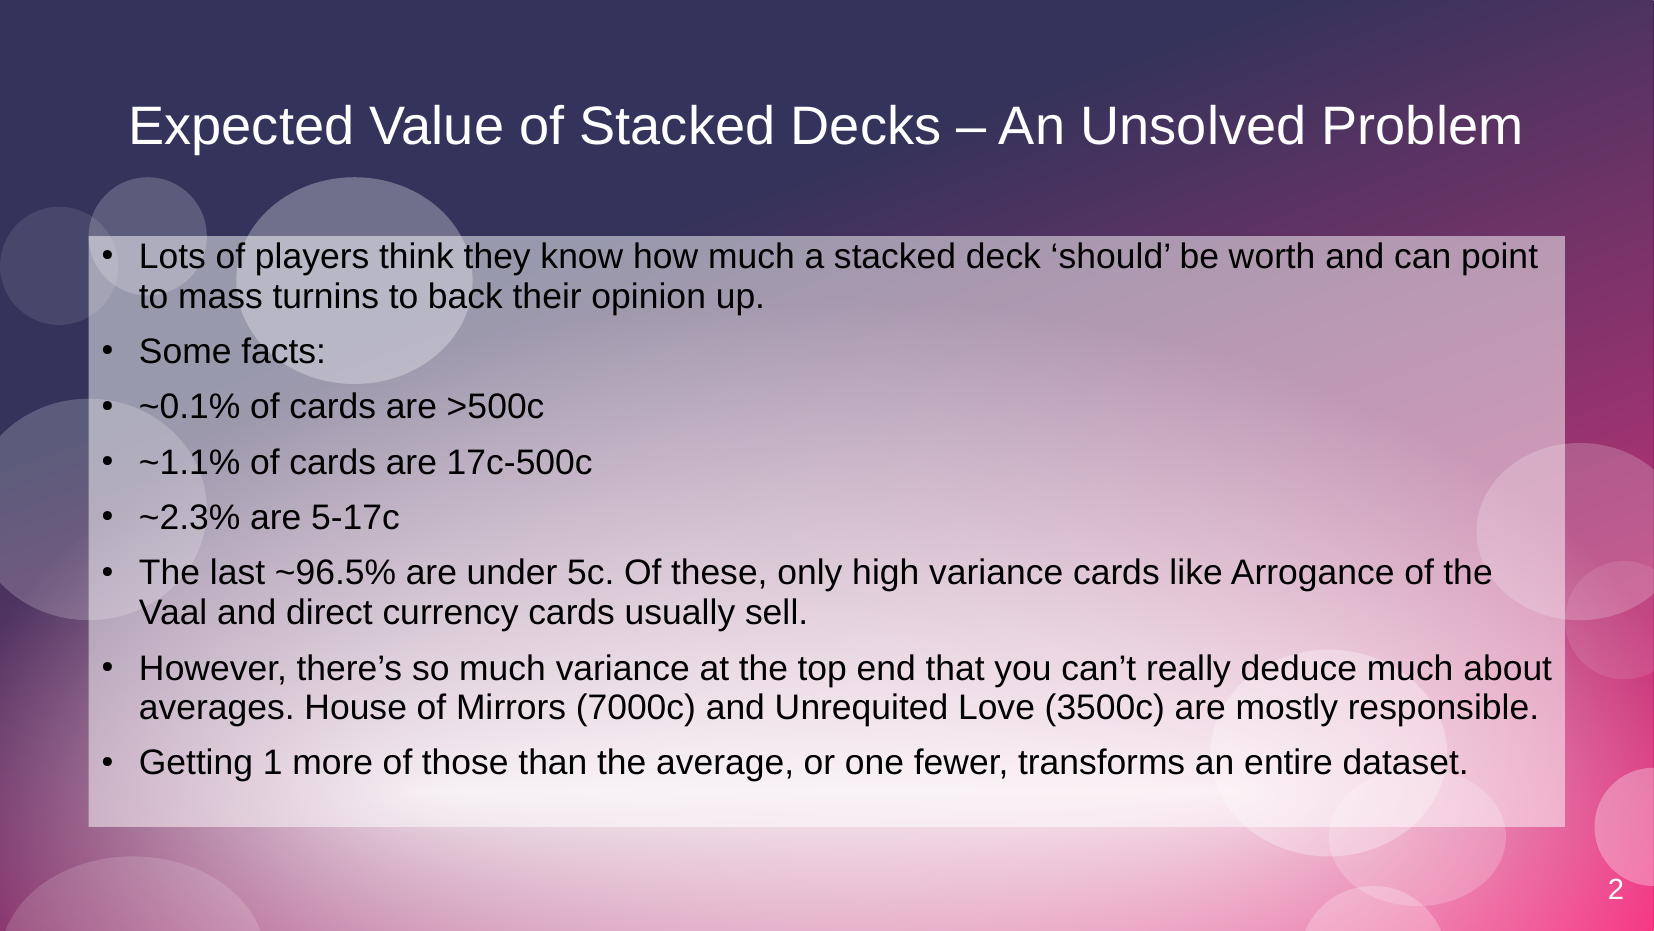

# Expected Value of Stacked Decks – An Unsolved Problem
Lots of players think they know how much a stacked deck ‘should’ be worth and can point to mass turnins to back their opinion up.
Some facts:
~0.1% of cards are >500c
~1.1% of cards are 17c-500c
~2.3% are 5-17c
The last ~96.5% are under 5c. Of these, only high variance cards like Arrogance of the Vaal and direct currency cards usually sell.
However, there’s so much variance at the top end that you can’t really deduce much about averages. House of Mirrors (7000c) and Unrequited Love (3500c) are mostly responsible.
Getting 1 more of those than the average, or one fewer, transforms an entire dataset.